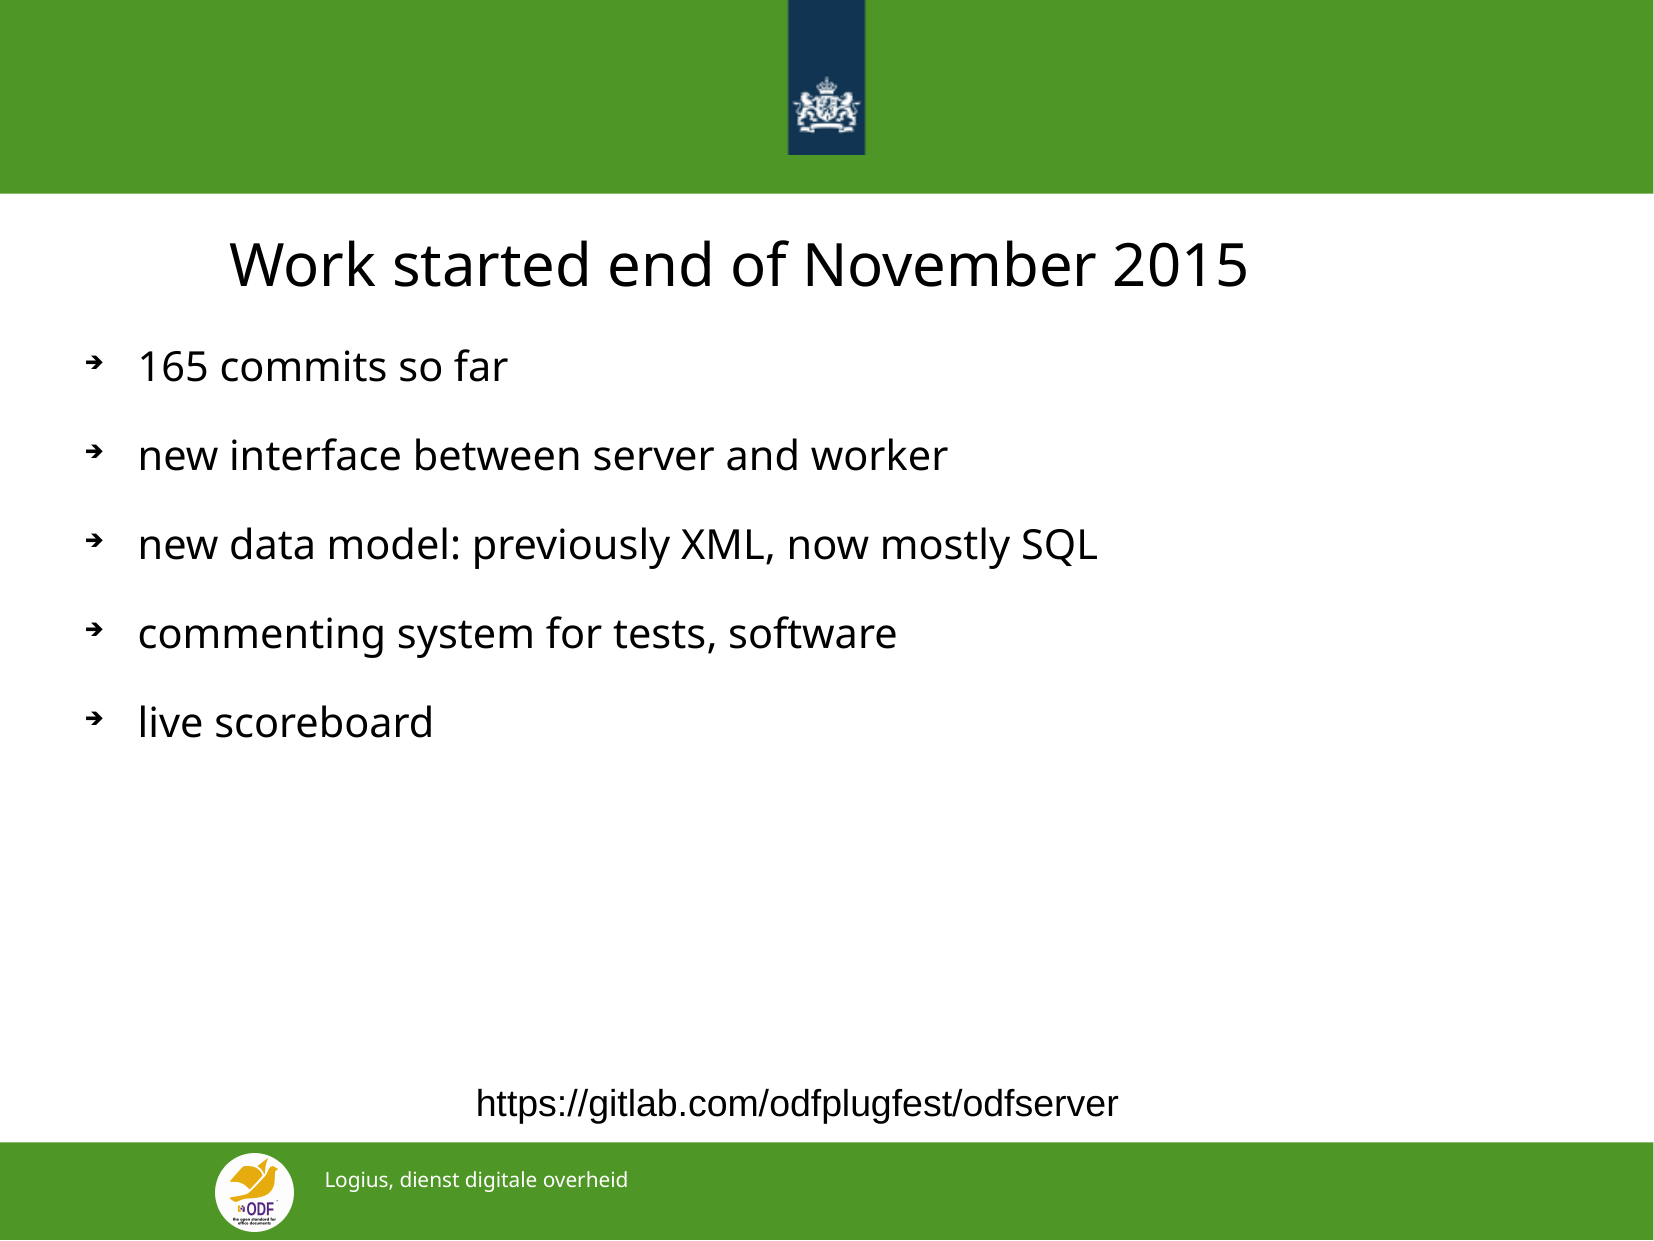

# Work started end of November 2015
165 commits so far
new interface between server and worker
new data model: previously XML, now mostly SQL
commenting system for tests, software
live scoreboard
https://gitlab.com/odfplugfest/odfserver